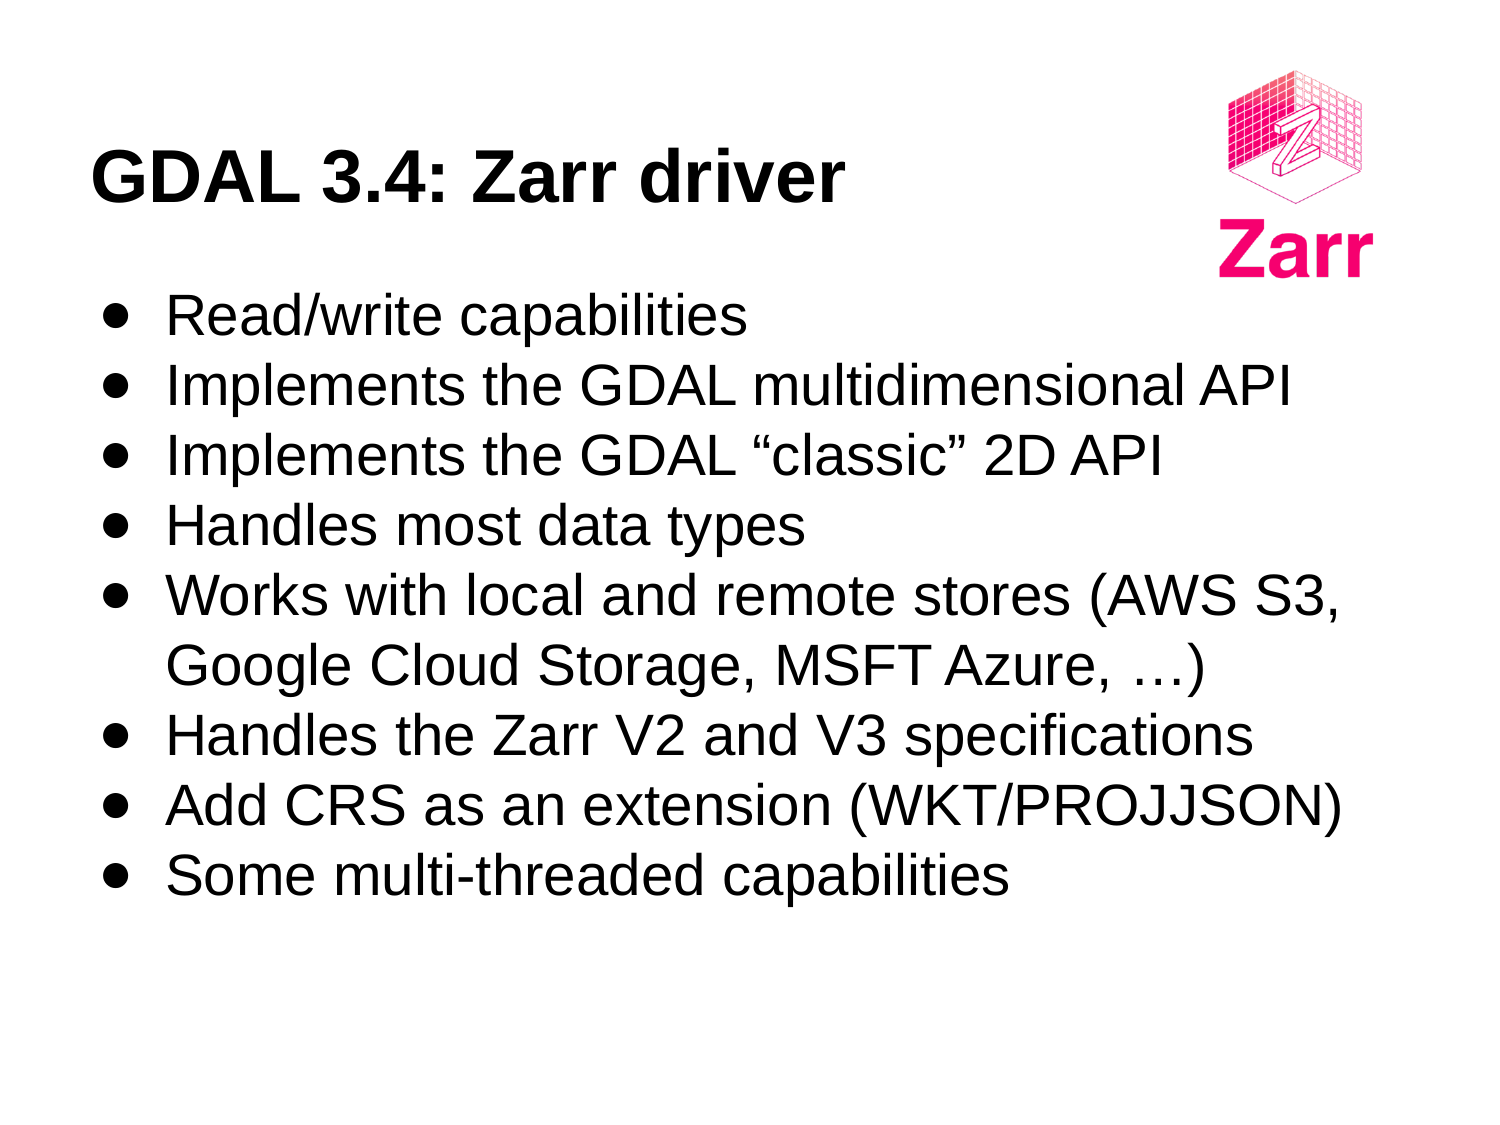

# GDAL 3.4: Zarr driver
Read/write capabilities
Implements the GDAL multidimensional API
Implements the GDAL “classic” 2D API
Handles most data types
Works with local and remote stores (AWS S3, Google Cloud Storage, MSFT Azure, …)
Handles the Zarr V2 and V3 specifications
Add CRS as an extension (WKT/PROJJSON)
Some multi-threaded capabilities